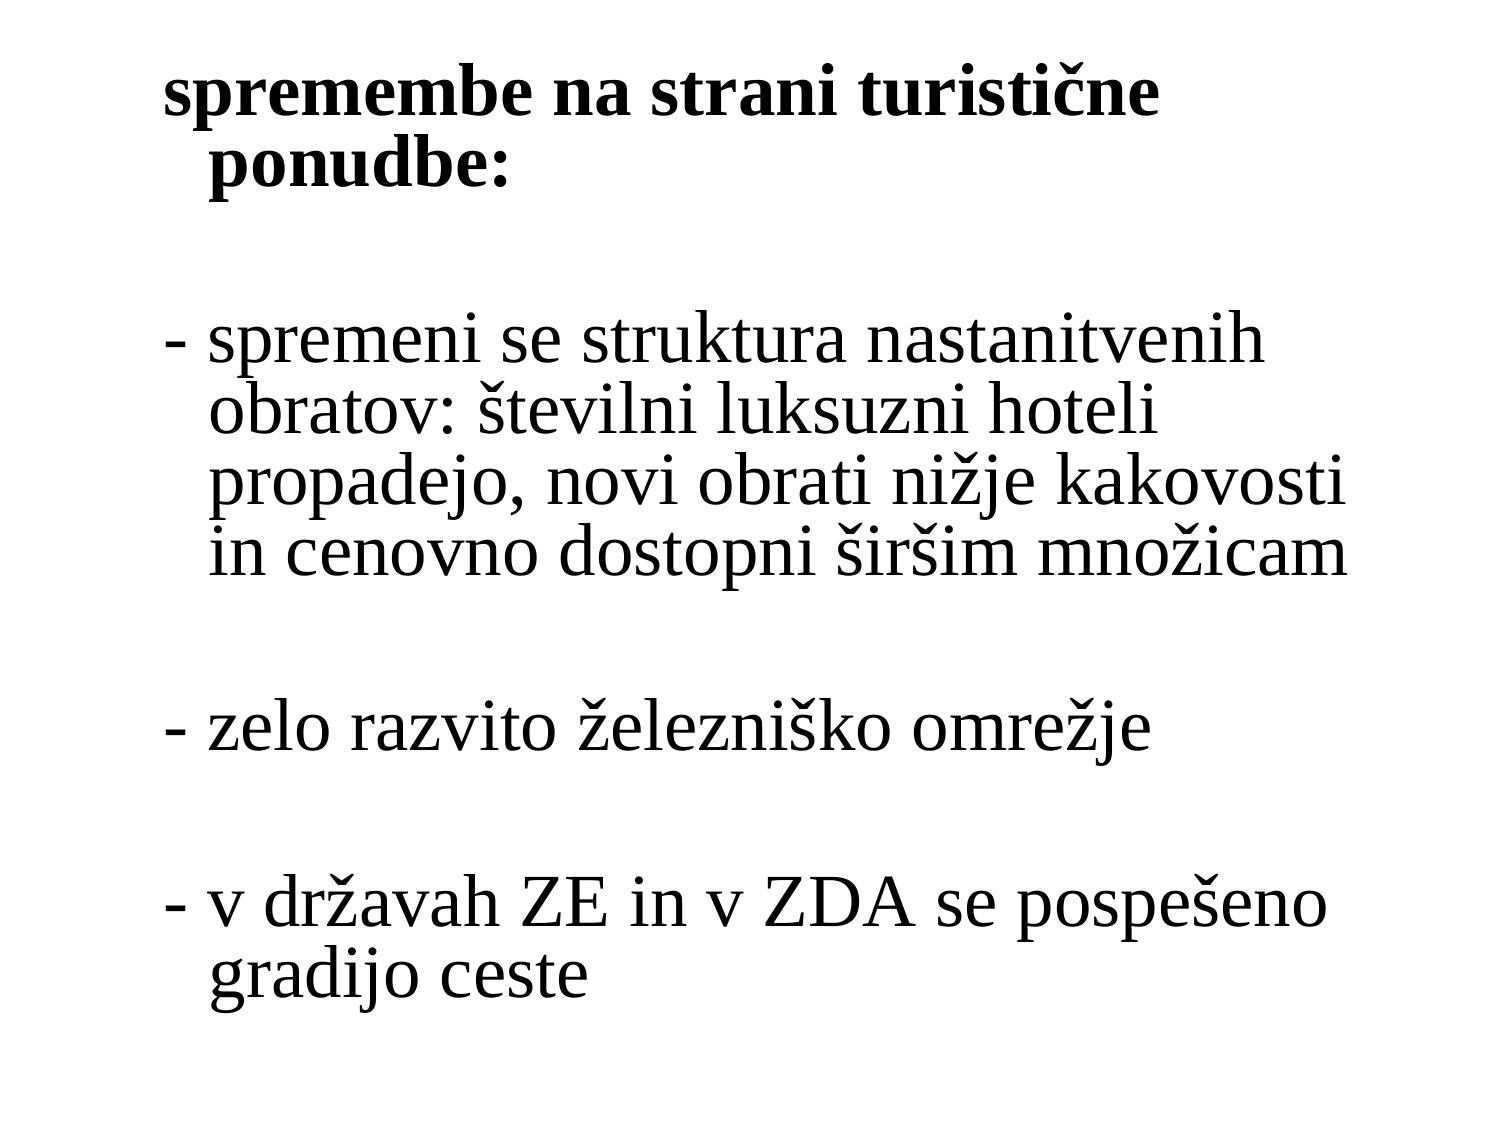

spremembe na strani turistične ponudbe:
- spremeni se struktura nastanitvenih obratov: številni luksuzni hoteli propadejo, novi obrati nižje kakovosti in cenovno dostopni širšim množicam
- zelo razvito železniško omrežje
- v državah ZE in v ZDA se pospešeno gradijo ceste